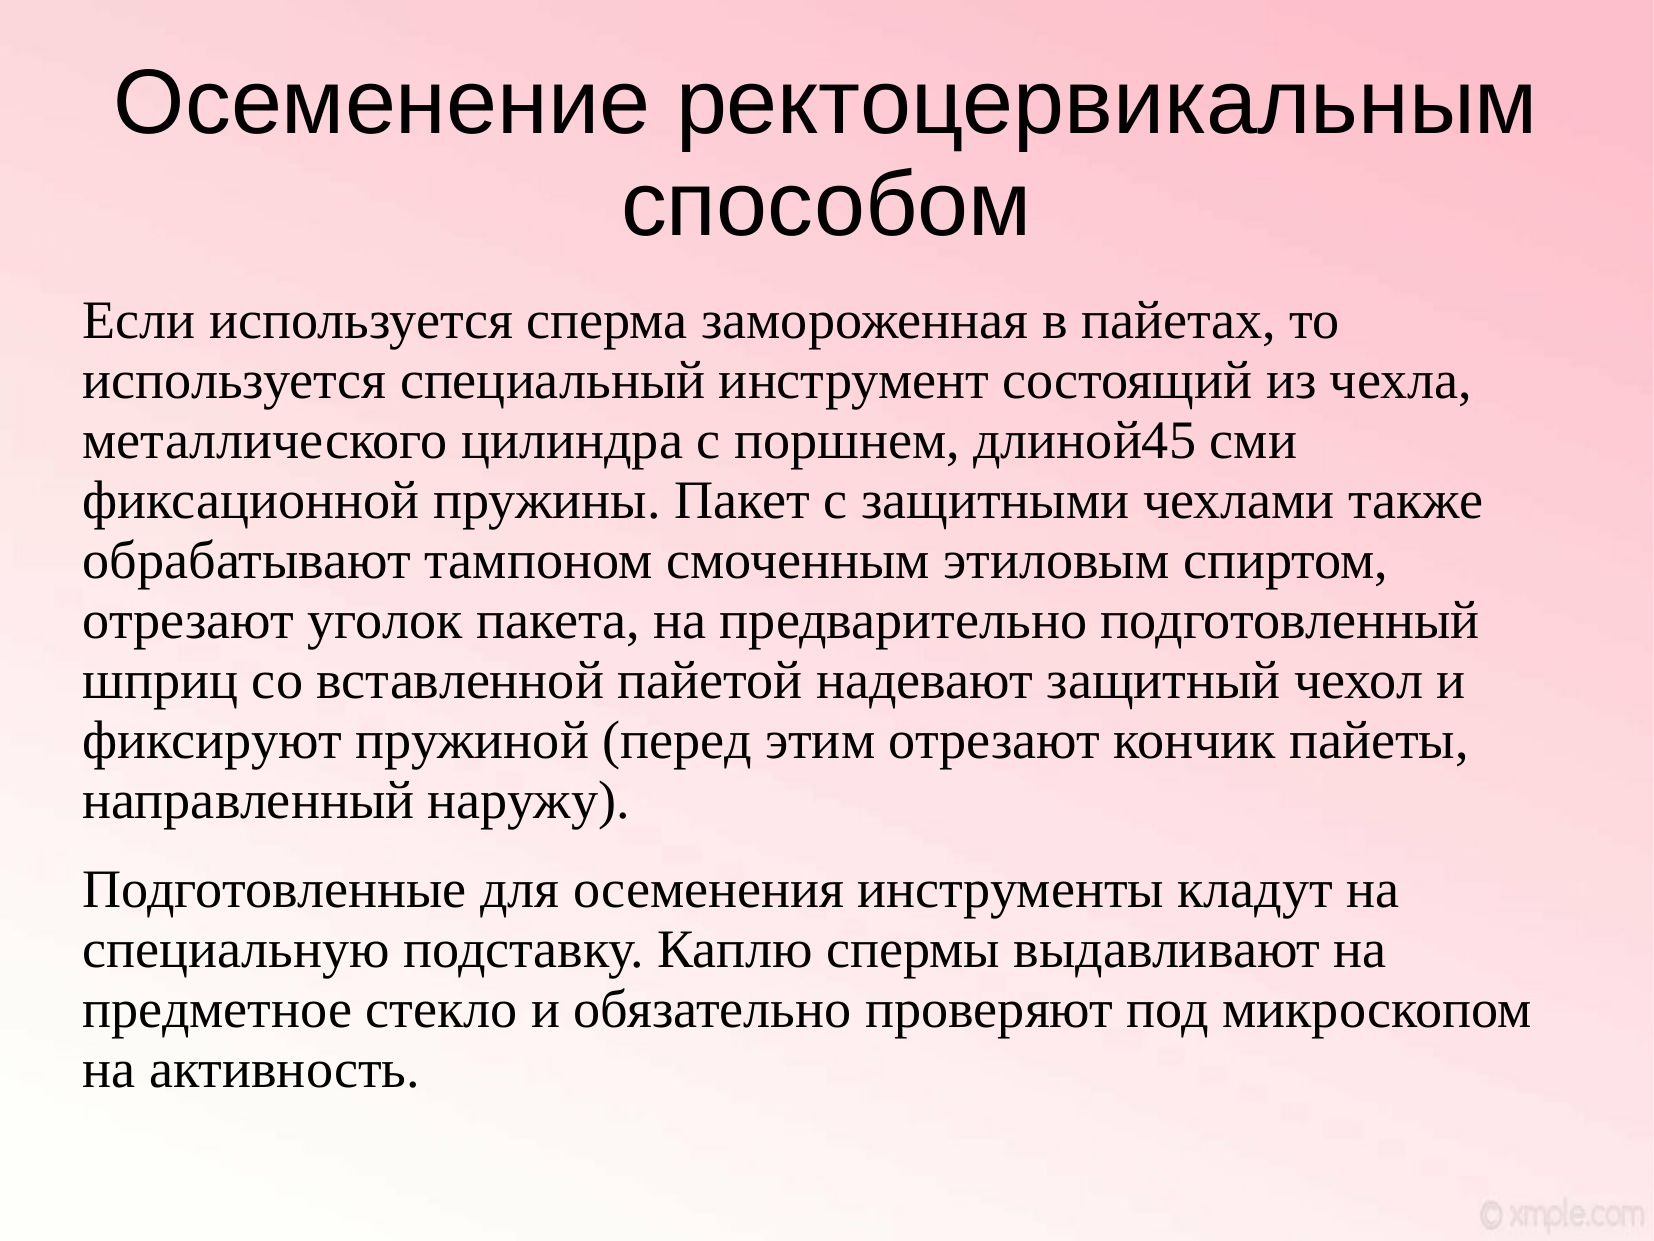

# Осеменение ректоцервикальным способом
Если используется сперма замороженная в пайетах, то используется специальный инструмент состоящий из чехла, металлического цилиндра с поршнем, длиной45 сми фиксационной пружины. Пакет с защитными чехлами также обрабатывают тампоном смоченным этиловым спиртом, отрезают уголок пакета, на предварительно подготовленный шприц со вставленной пайетой надевают защитный чехол и фиксируют пружиной (перед этим отрезают кончик пайеты, направленный наружу).
Подготовленные для осеменения инструменты кладут на специальную подставку. Каплю спермы выдавливают на предметное стекло и обязательно проверяют под микроскопом на активность.